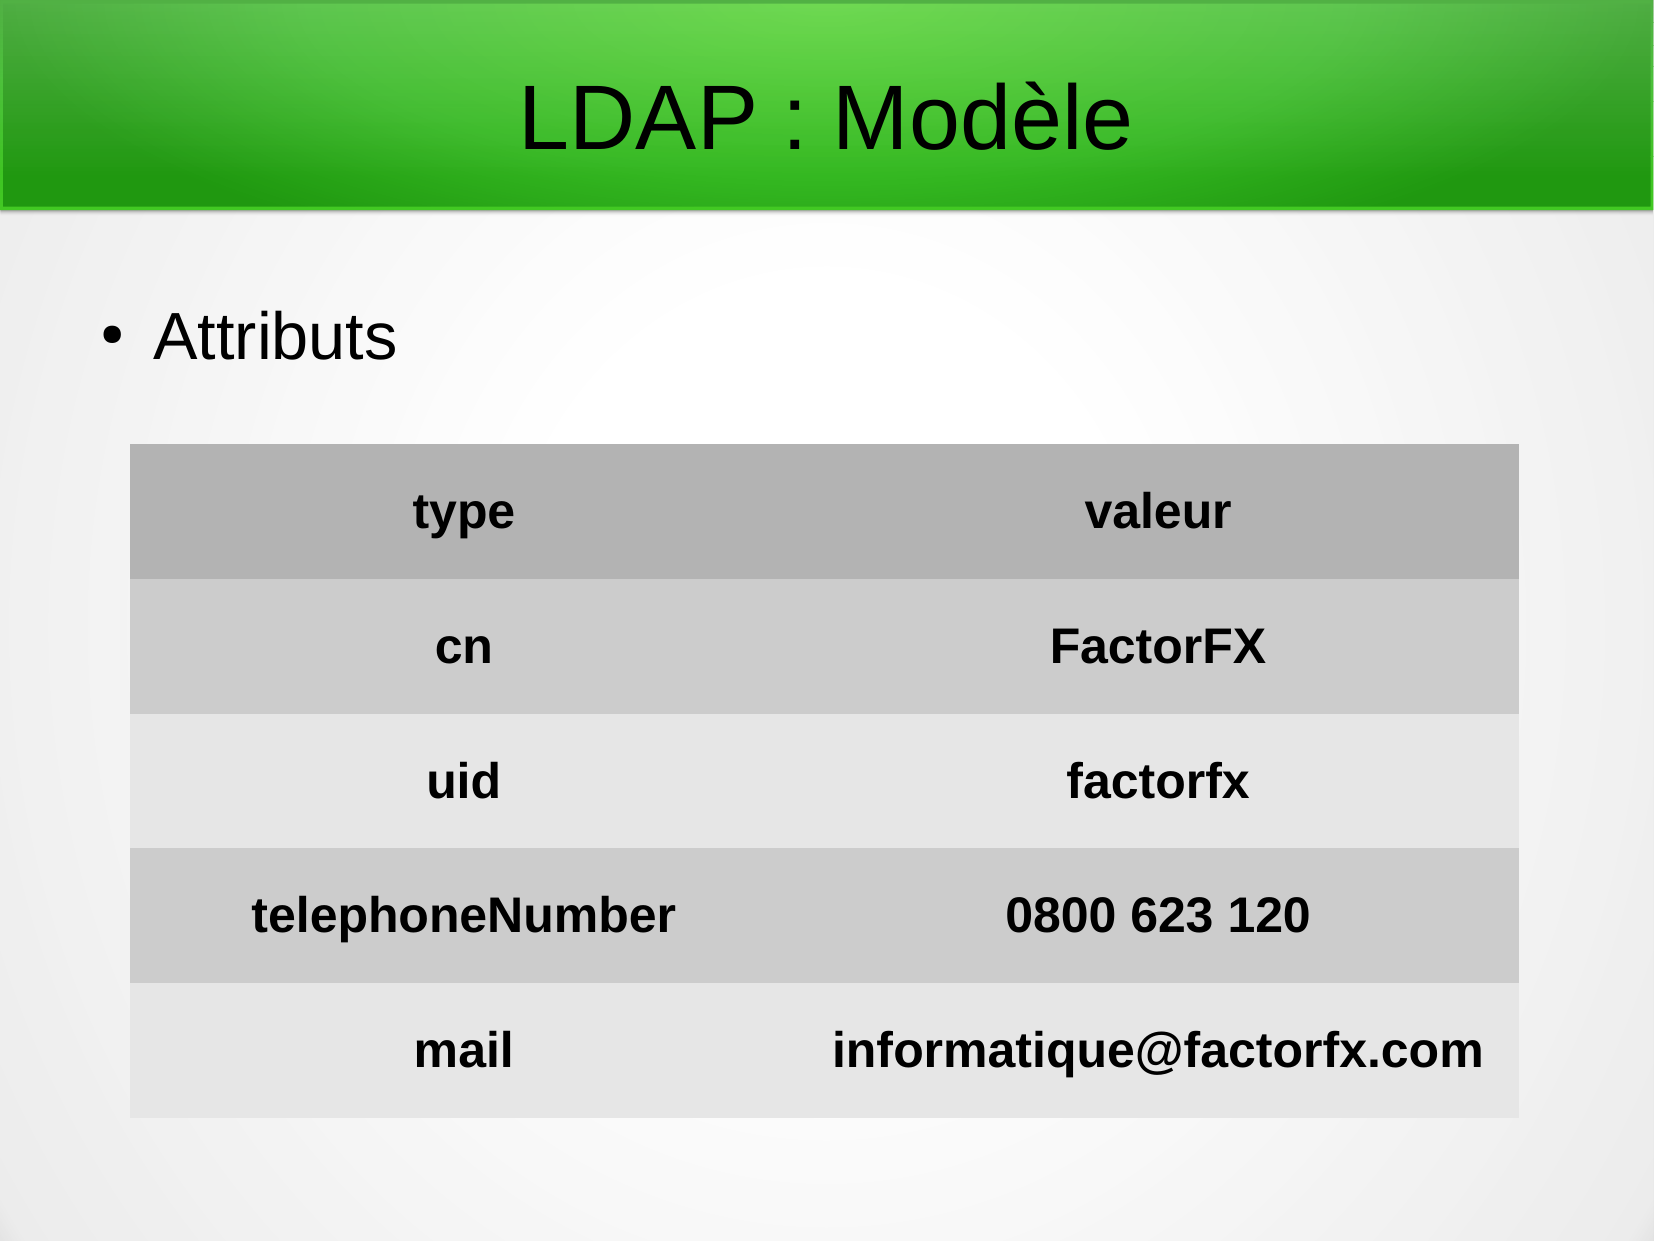

# LDAP : Modèle
Attributs
| type | valeur |
| --- | --- |
| cn | FactorFX |
| uid | factorfx |
| telephoneNumber | 0800 623 120 |
| mail | informatique@factorfx.com |